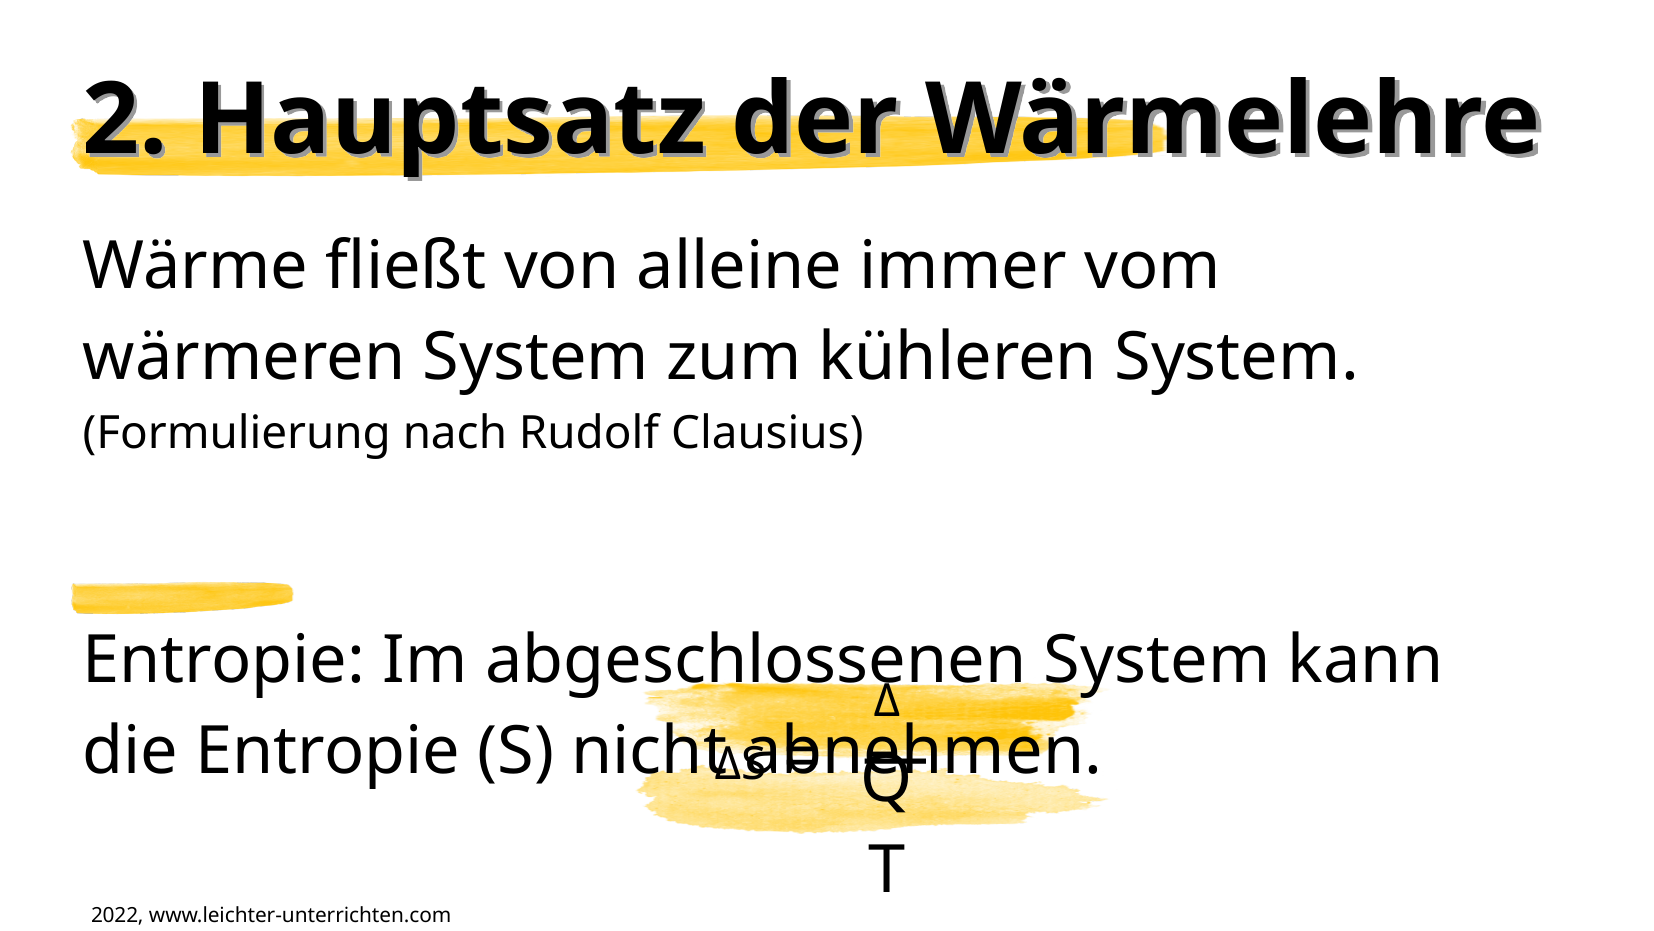

# 2. Hauptsatz der Wärmelehre
Wärme fließt von alleine immer vom wärmeren System zum kühleren System. (Formulierung nach Rudolf Clausius)
Entropie: Im abgeschlossenen System kann die Entropie (S) nicht abnehmen.
ΔQ
T
ΔS =	—